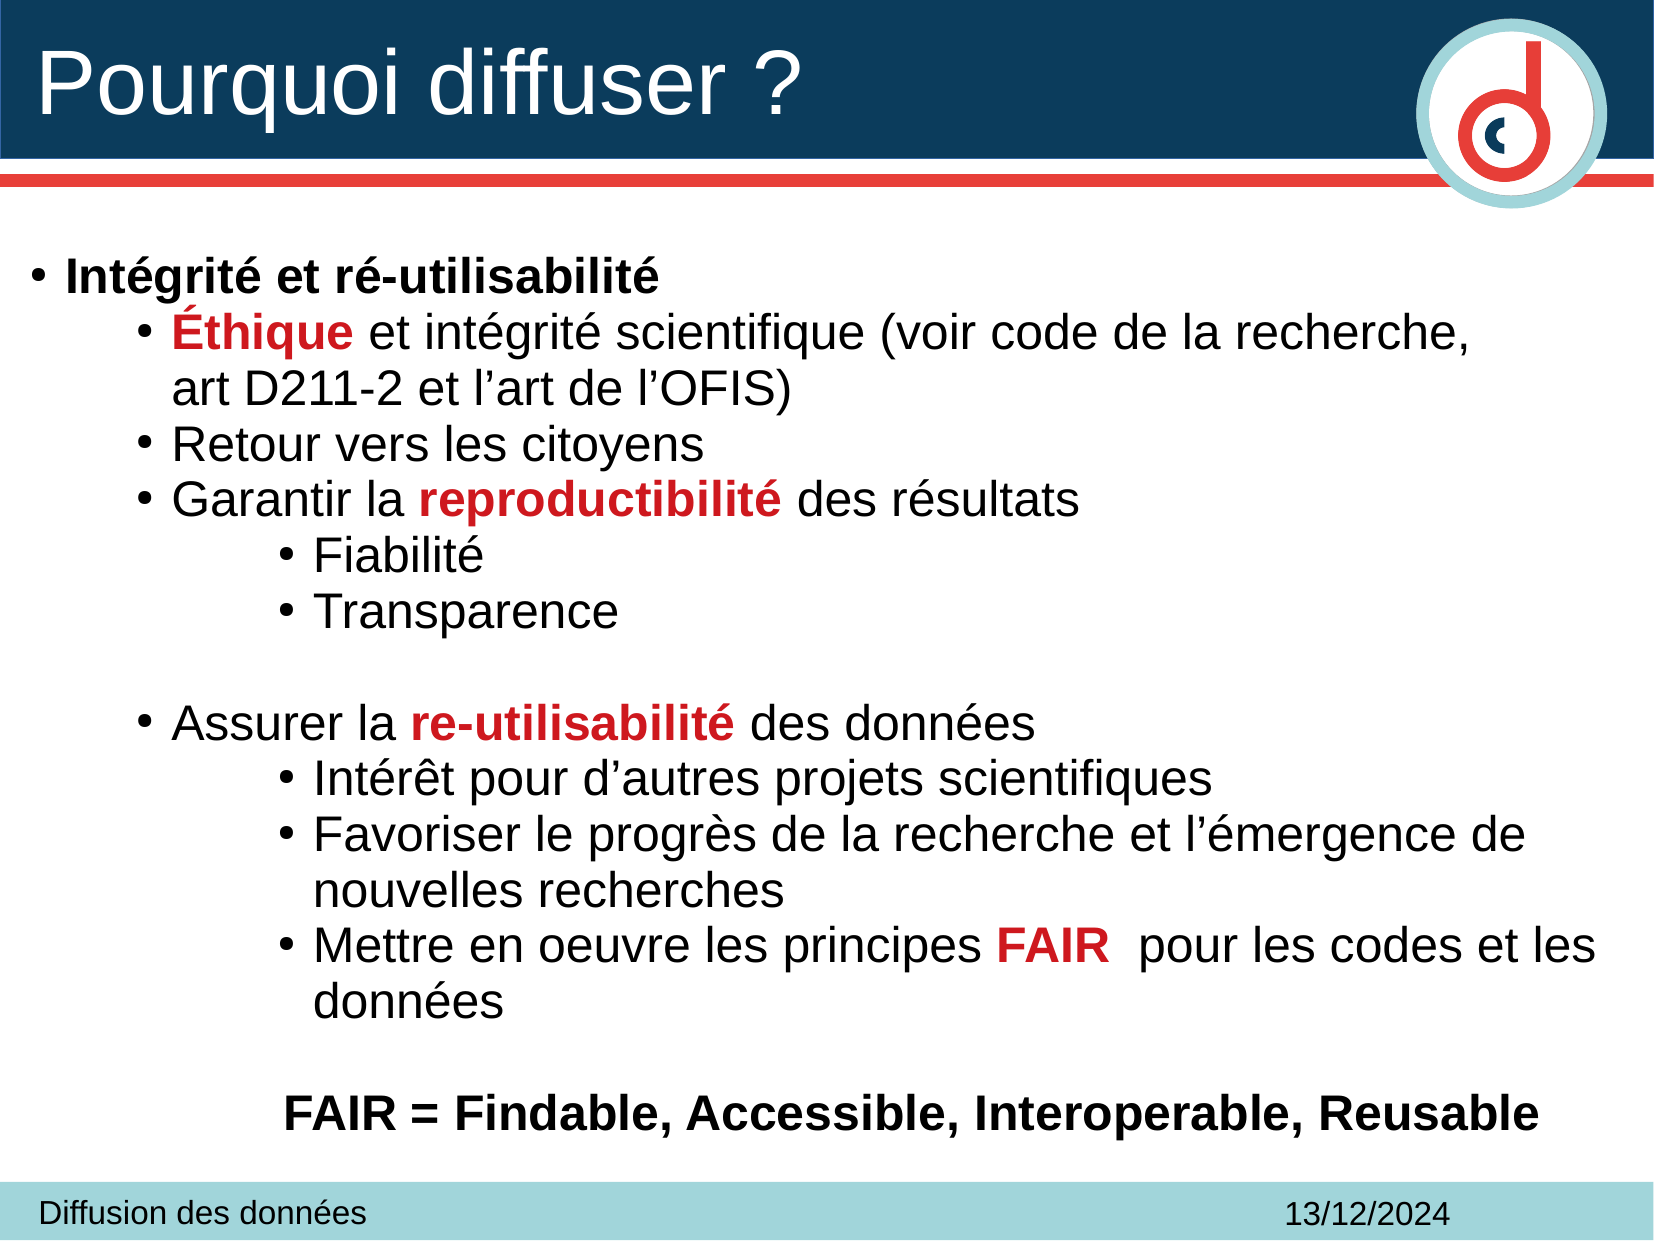

# Pourquoi diffuser ?
Intégrité et ré-utilisabilité
Éthique et intégrité scientifique (voir code de la recherche, art D211-2 et l’art de l’OFIS)
Retour vers les citoyens
Garantir la reproductibilité des résultats
Fiabilité
Transparence
Assurer la re-utilisabilité des données
Intérêt pour d’autres projets scientifiques
Favoriser le progrès de la recherche et l’émergence de nouvelles recherches
Mettre en oeuvre les principes FAIR pour les codes et les données
FAIR = Findable, Accessible, Interoperable, Reusable
Diffusion des données
13/12/2024